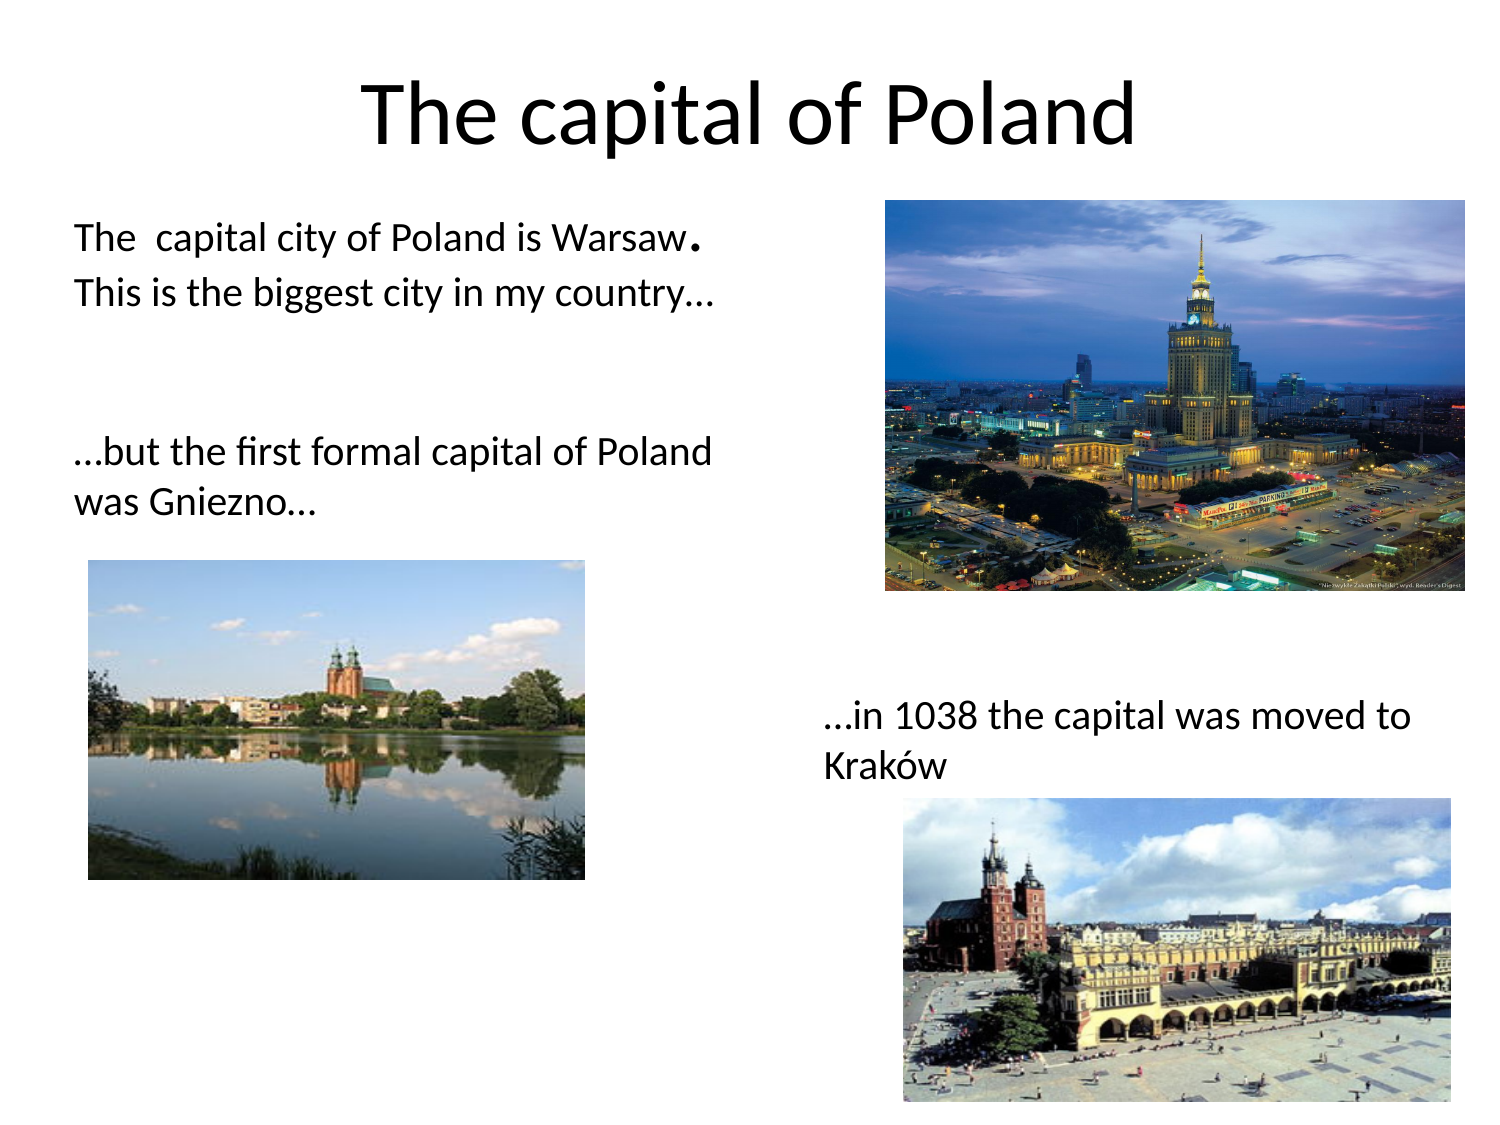

# The capital of Poland
The capital city of Poland is Warsaw. This is the biggest city in my country…
…but the first formal capital of Poland was Gniezno…
…in 1038 the capital was moved to Kraków